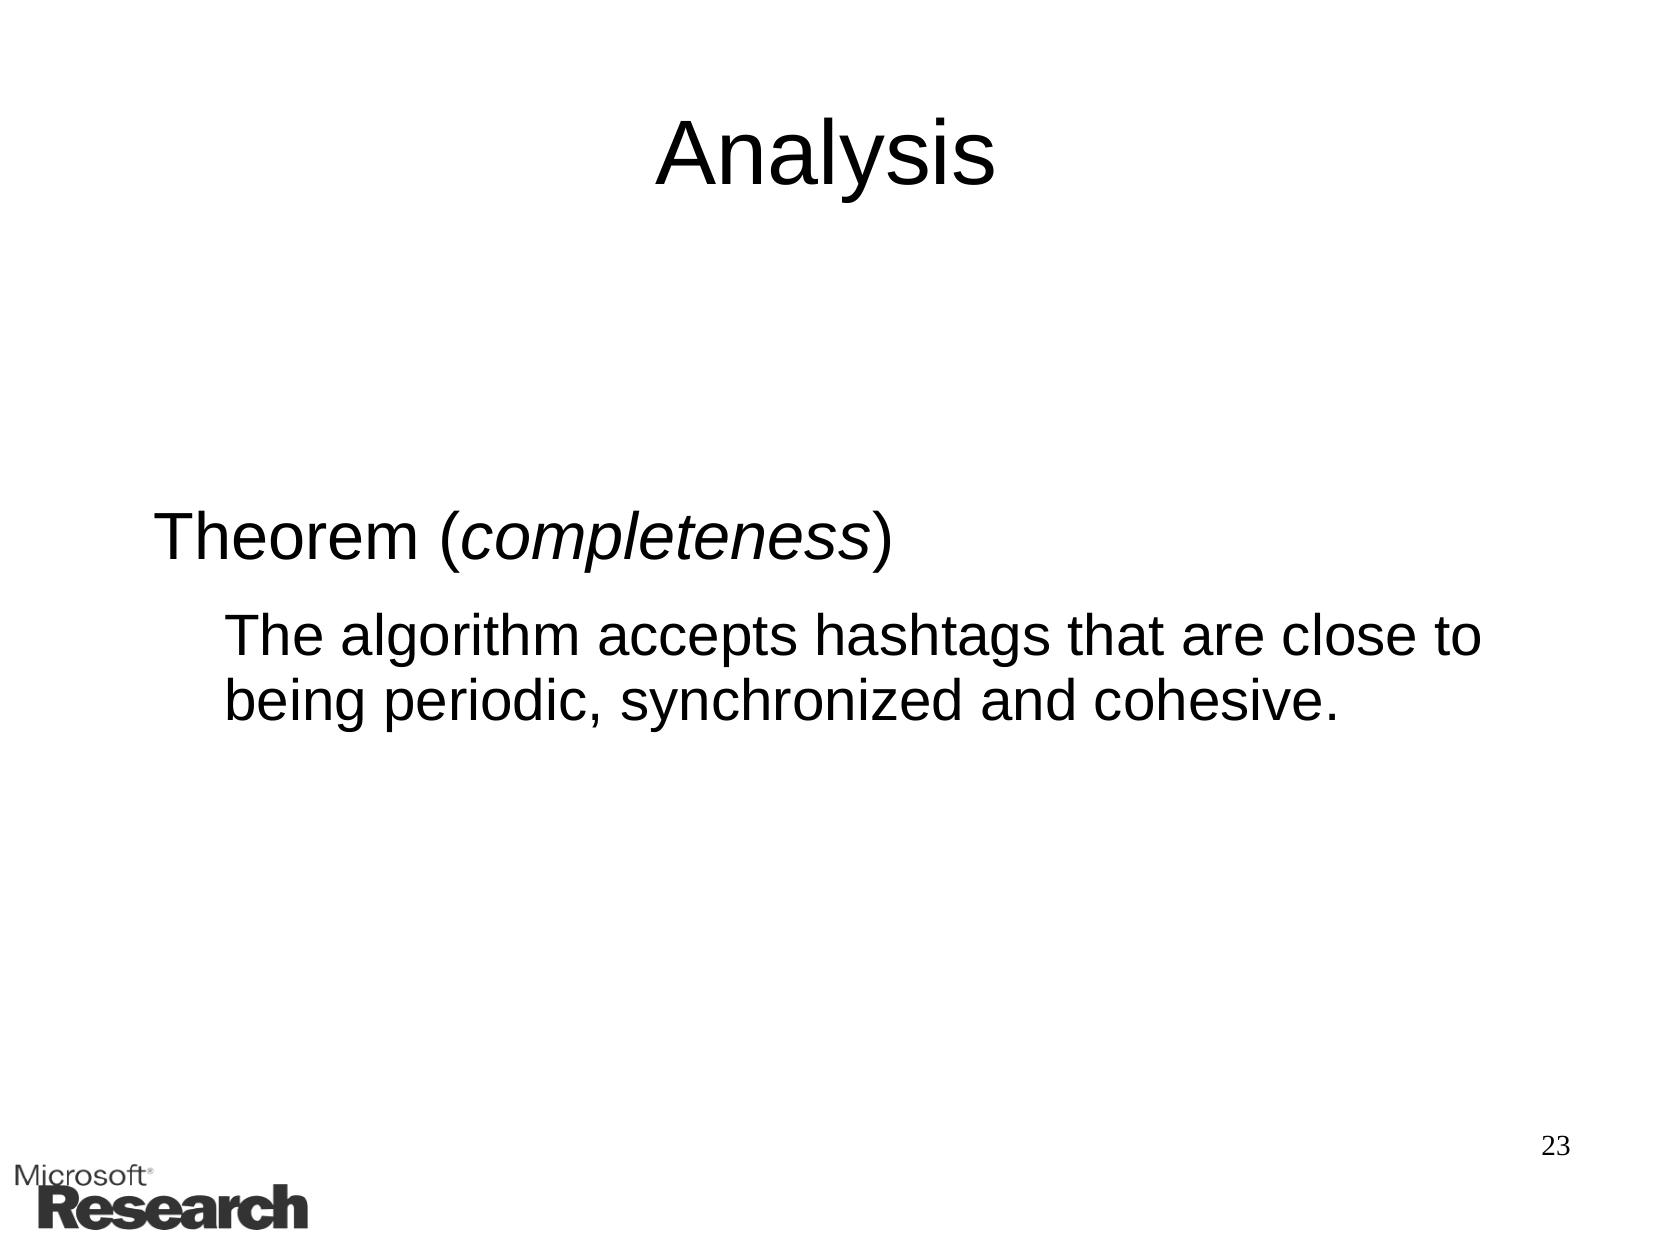

# Analysis
Theorem (completeness)
The algorithm accepts hashtags that are close to being periodic, synchronized and cohesive.
23